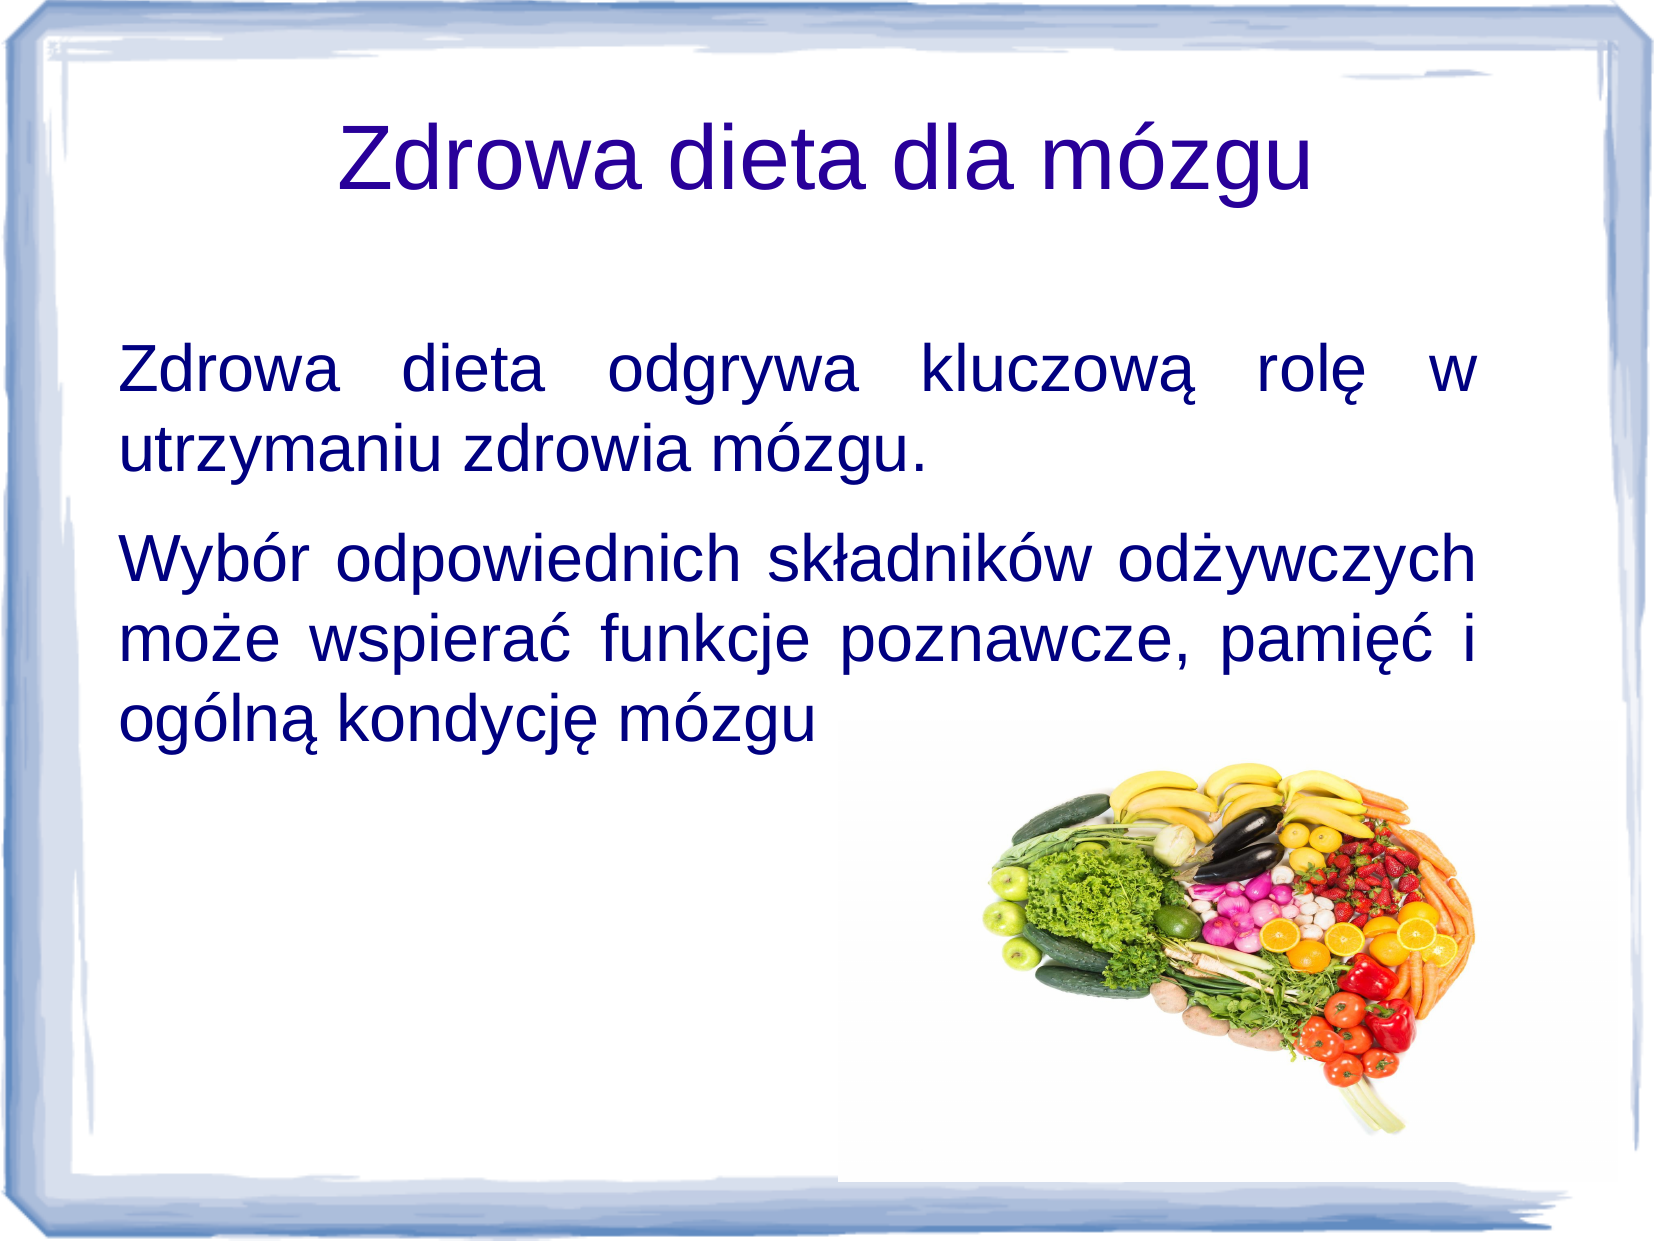

# Zdrowa dieta dla mózgu
Zdrowa dieta odgrywa kluczową rolę w utrzymaniu zdrowia mózgu.
Wybór odpowiednich składników odżywczych może wspierać funkcje poznawcze, pamięć i ogólną kondycję mózgu